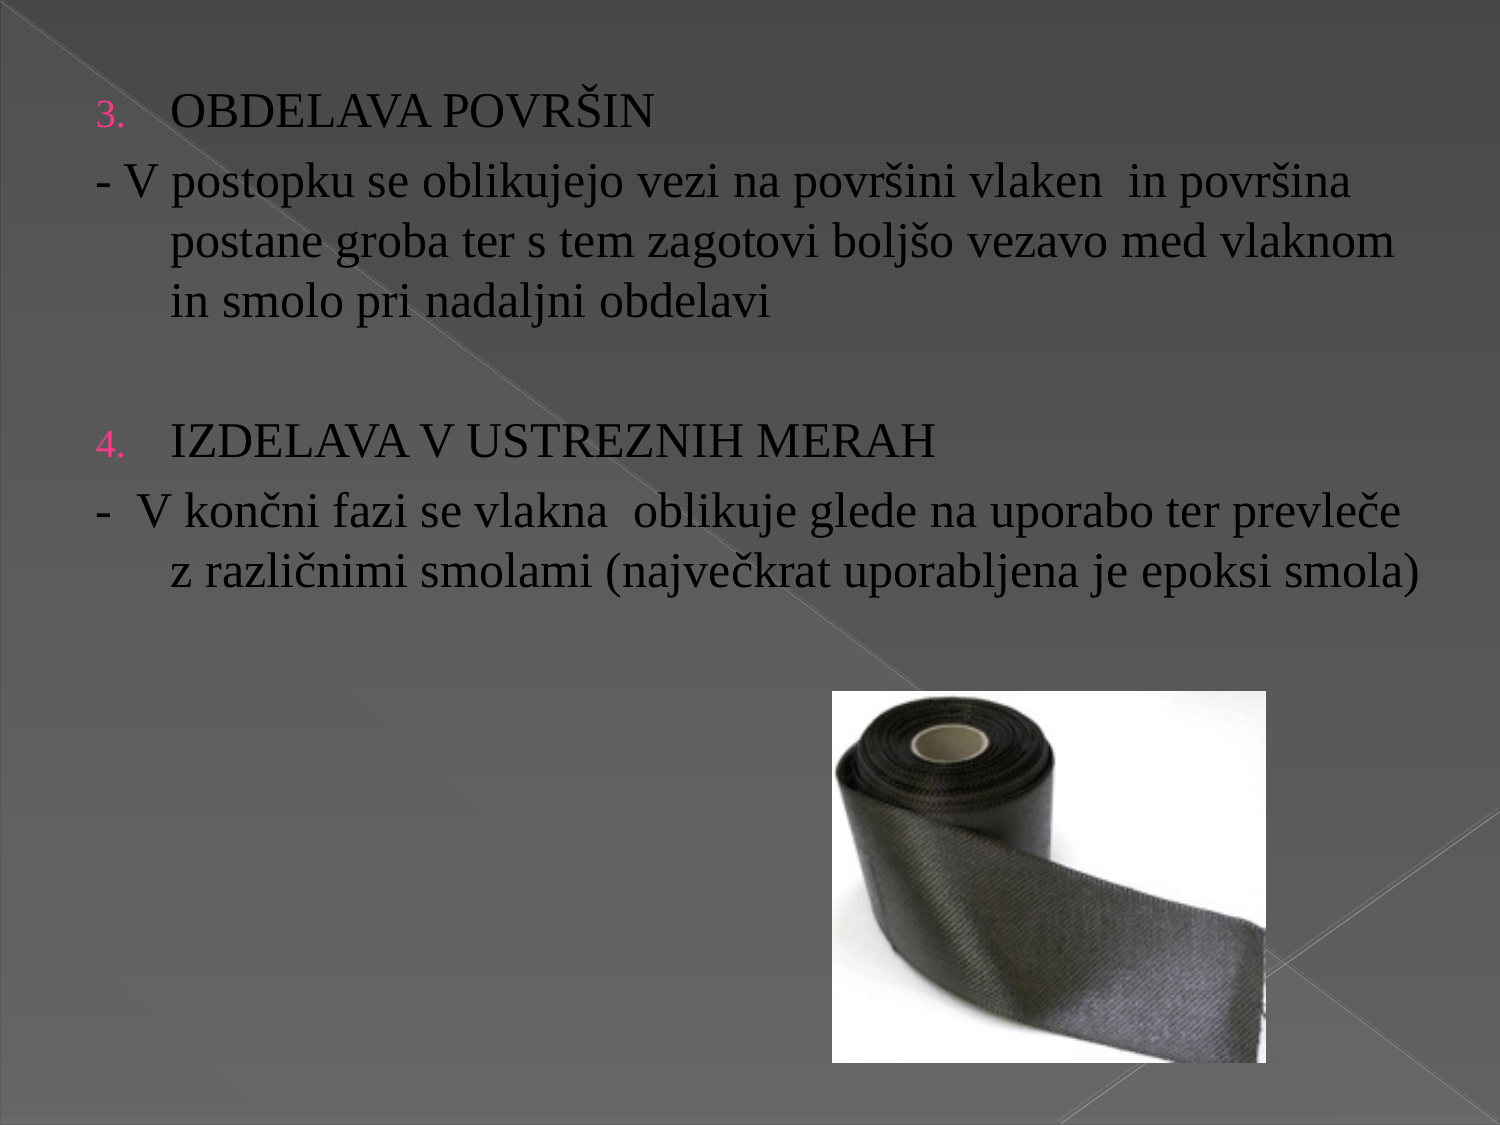

# OBDELAVA POVRŠIN
- V postopku se oblikujejo vezi na površini vlaken in površina postane groba ter s tem zagotovi boljšo vezavo med vlaknom in smolo pri nadaljni obdelavi
IZDELAVA V USTREZNIH MERAH
- V končni fazi se vlakna oblikuje glede na uporabo ter prevleče z različnimi smolami (največkrat uporabljena je epoksi smola)